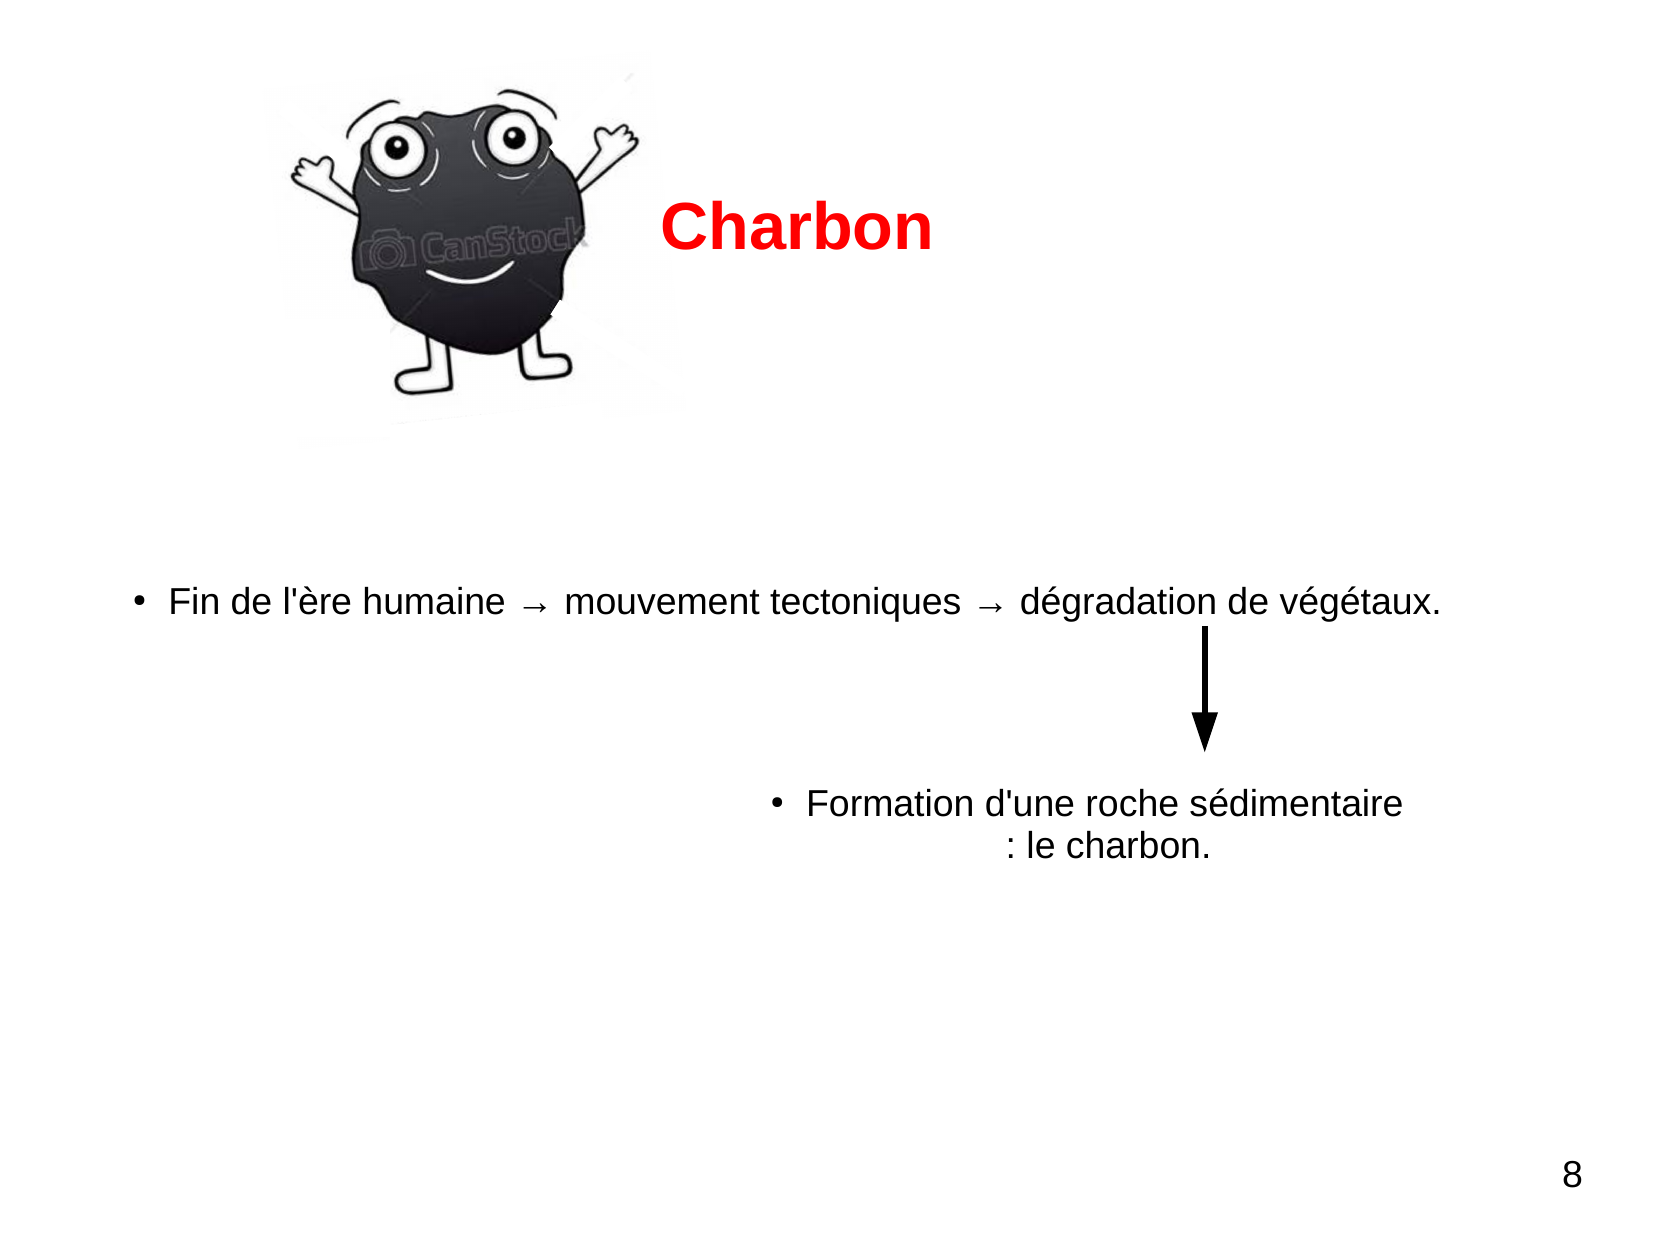

Charbon
Fin de l'ère humaine → mouvement tectoniques → dégradation de végétaux.
Formation d'une roche sédimentaire
 : le charbon.
8